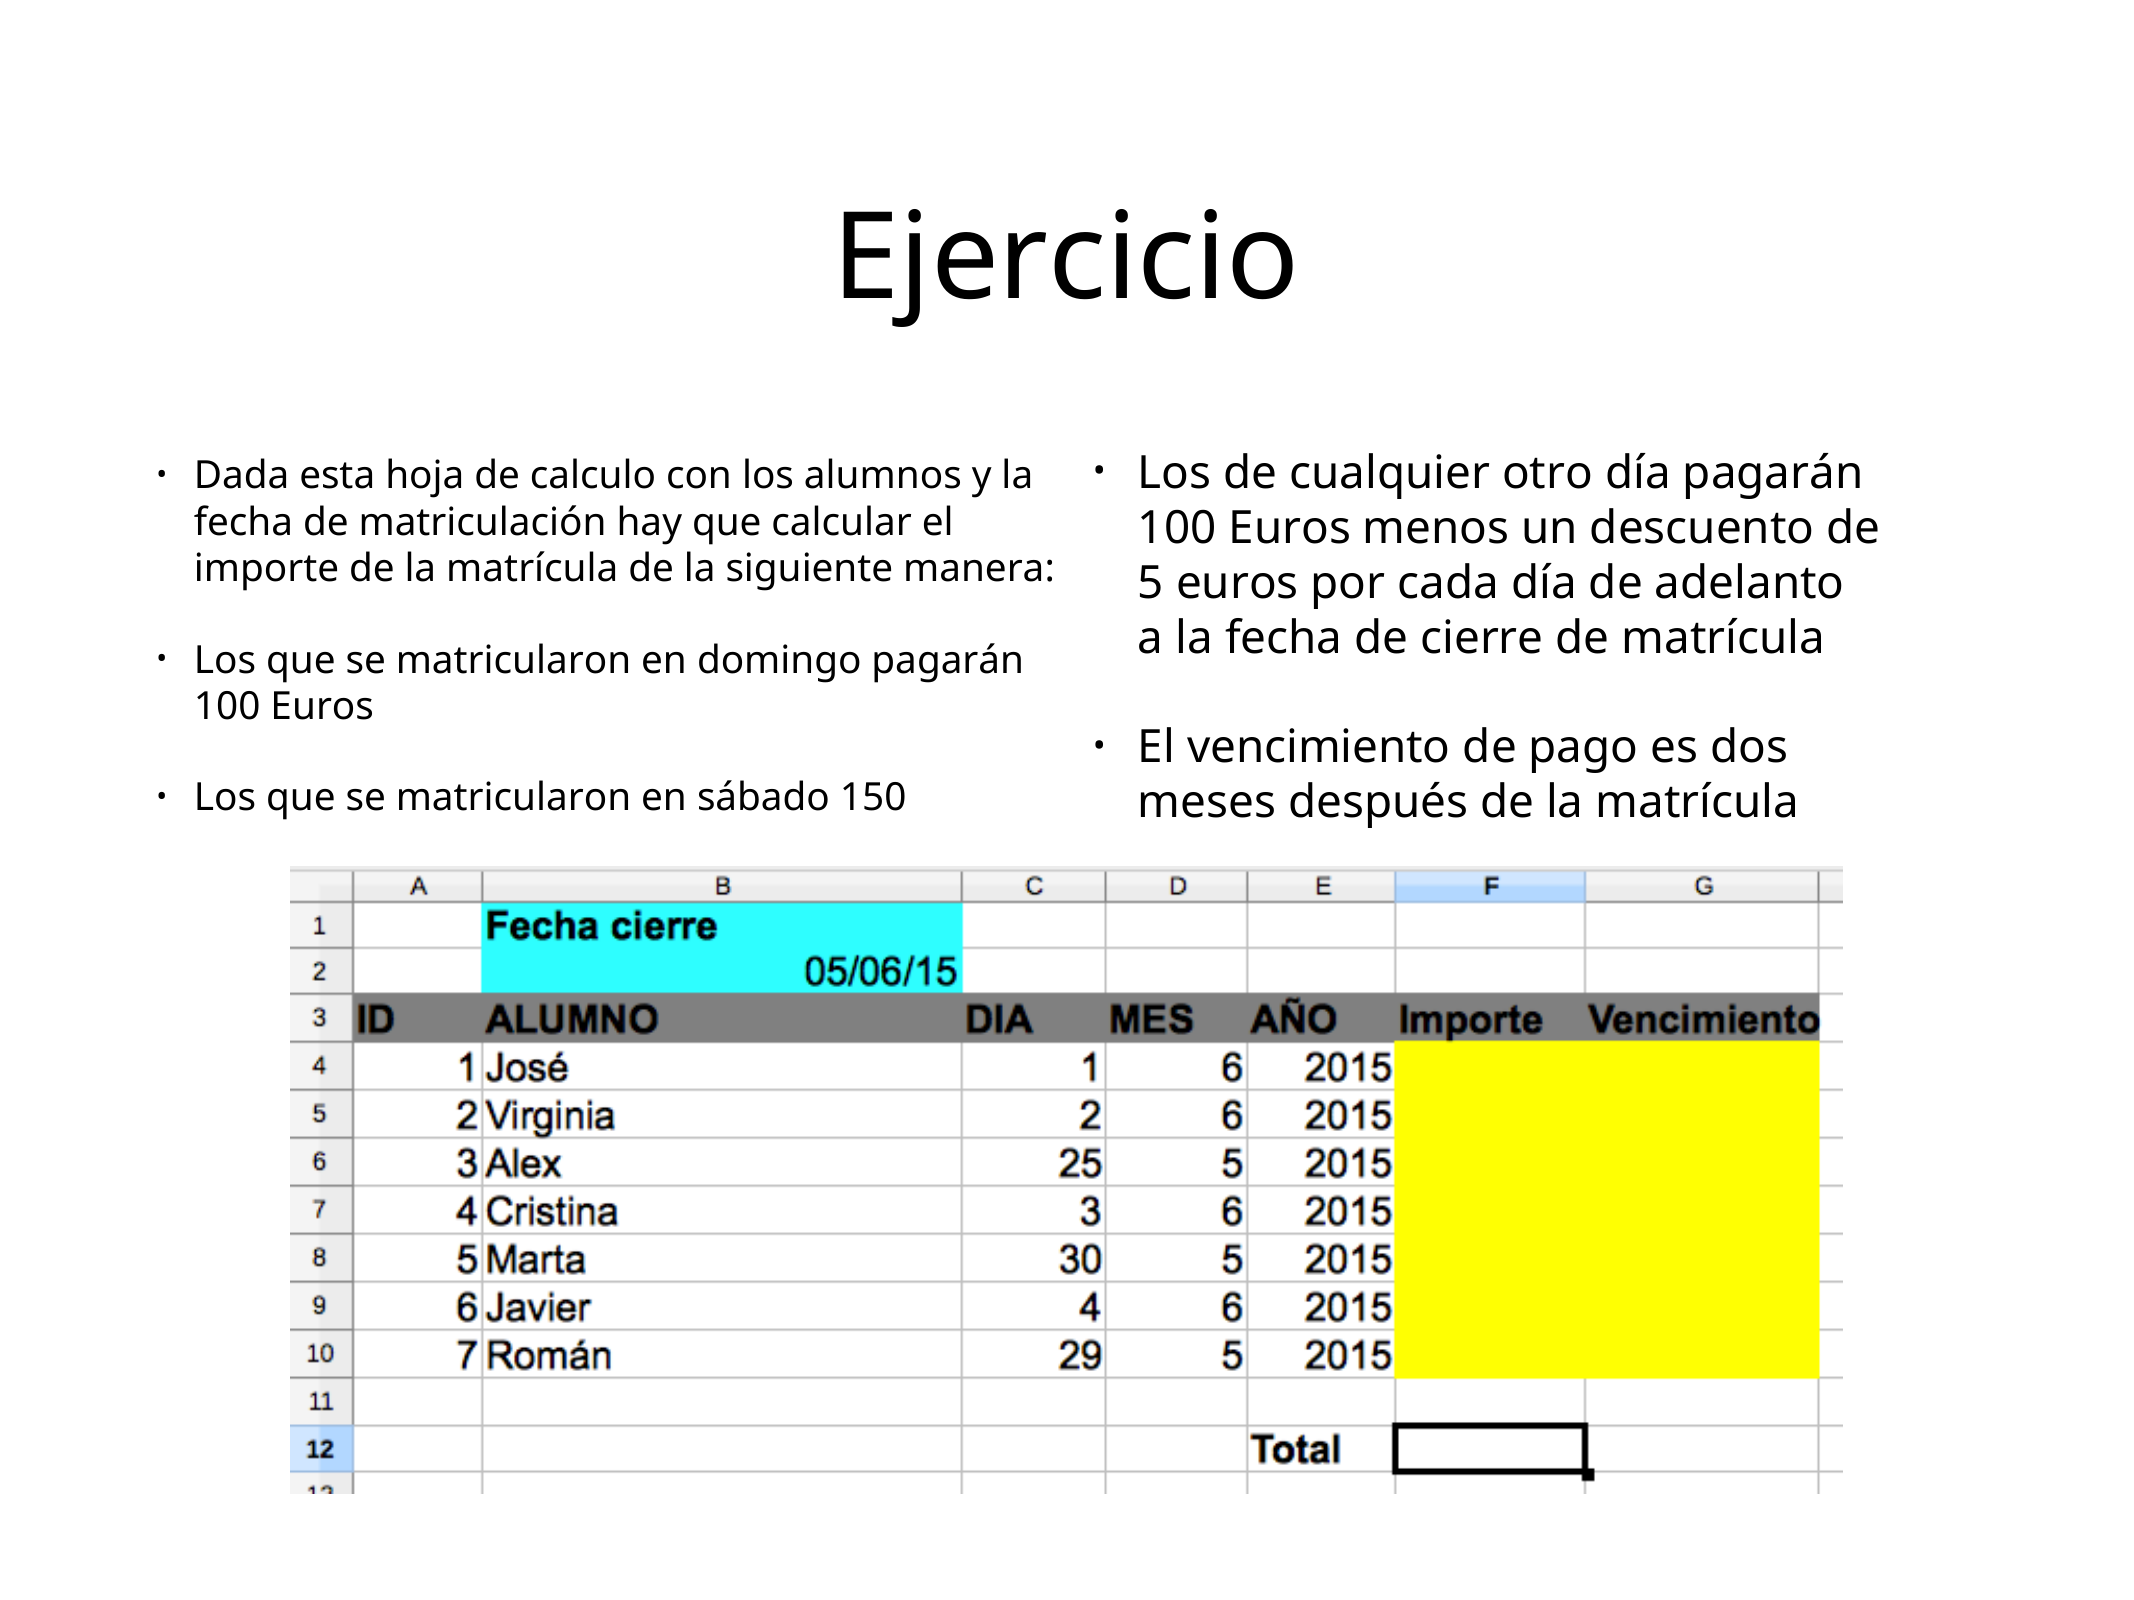

# Ejercicio
Dada esta hoja de calculo con los alumnos y la fecha de matriculación hay que calcular el importe de la matrícula de la siguiente manera:
Los que se matricularon en domingo pagarán 100 Euros
Los que se matricularon en sábado 150
Los de cualquier otro día pagarán 100 Euros menos un descuento de 5 euros por cada día de adelanto a la fecha de cierre de matrícula
El vencimiento de pago es dos meses después de la matrícula